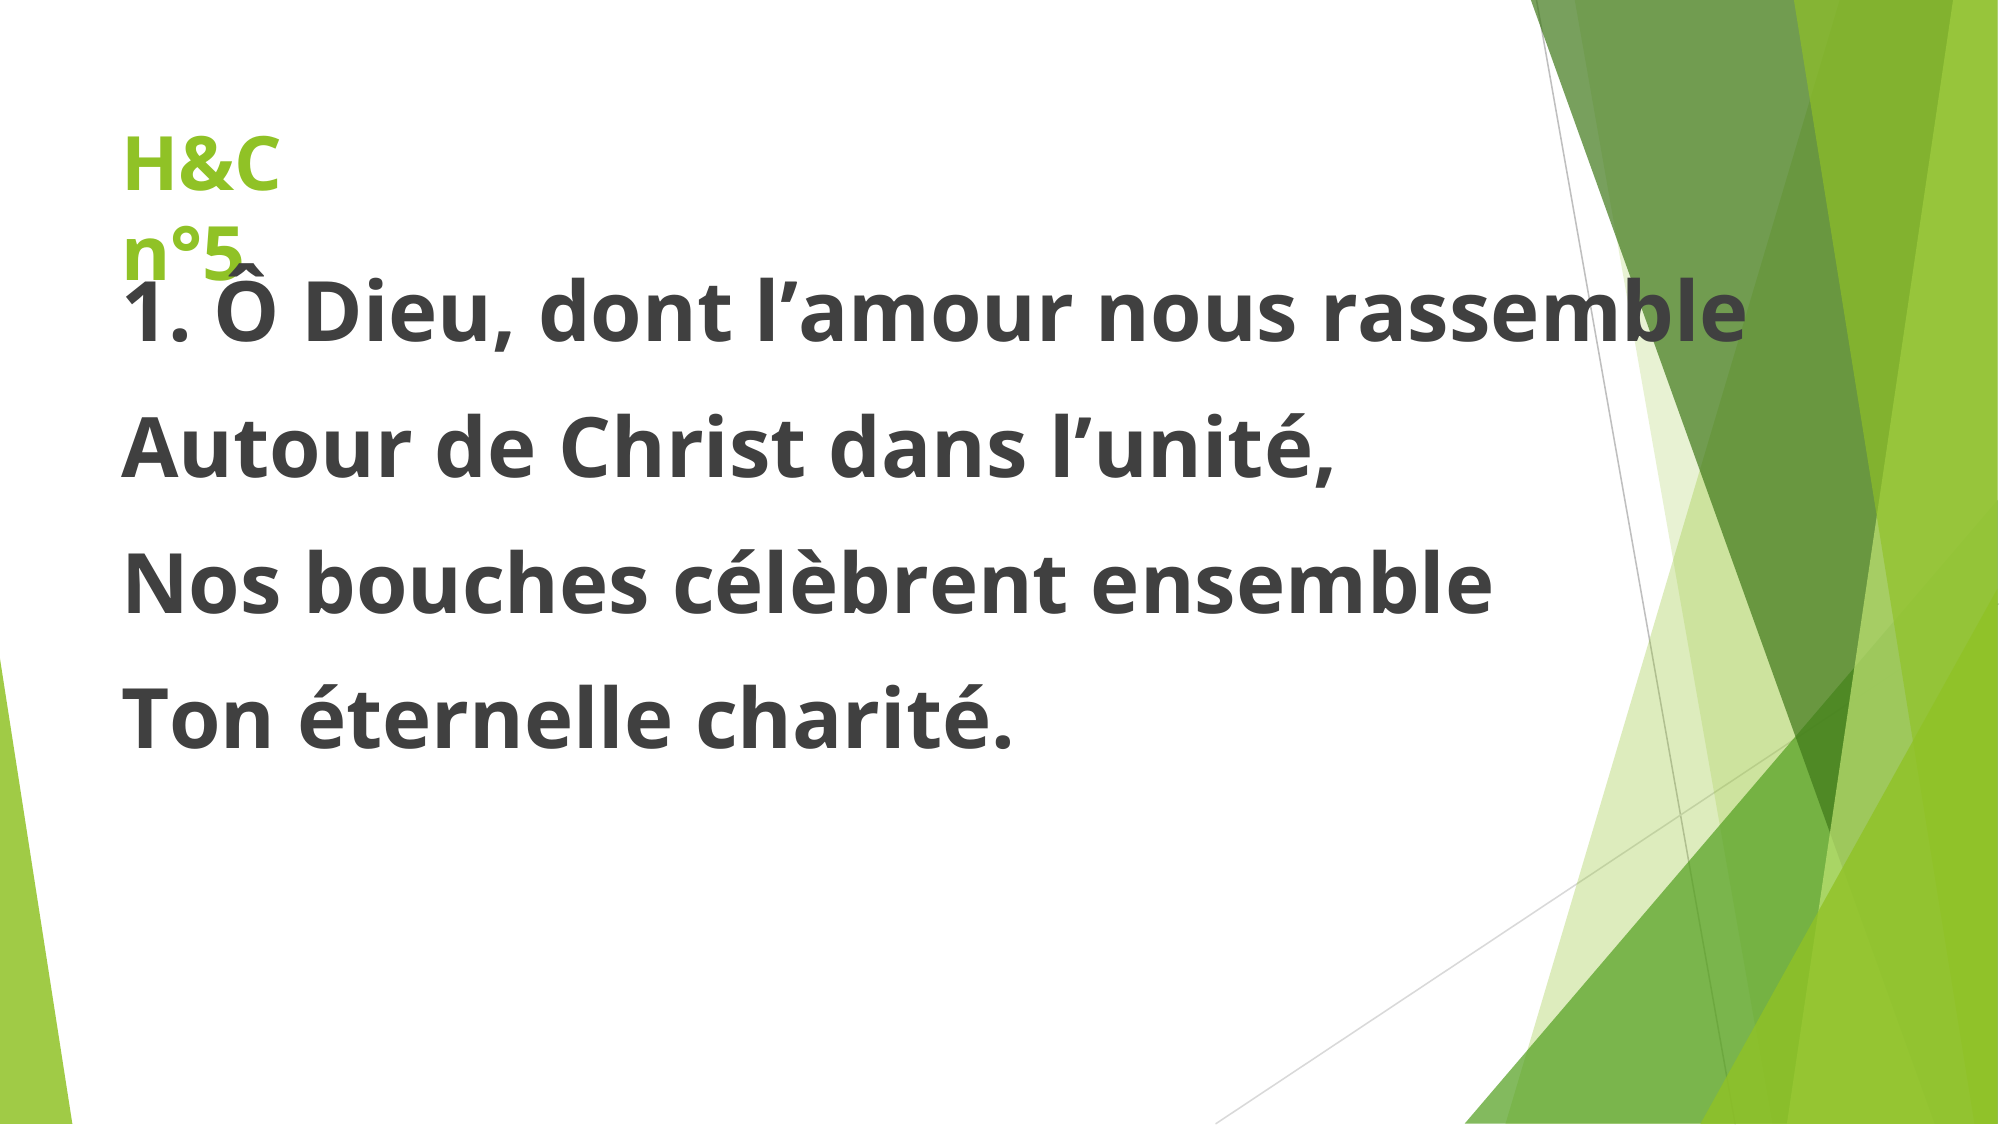

H&C n°5
1. Ô Dieu, dont l’amour nous rassemble
Autour de Christ dans l’unité,
Nos bouches célèbrent ensemble
Ton éternelle charité.